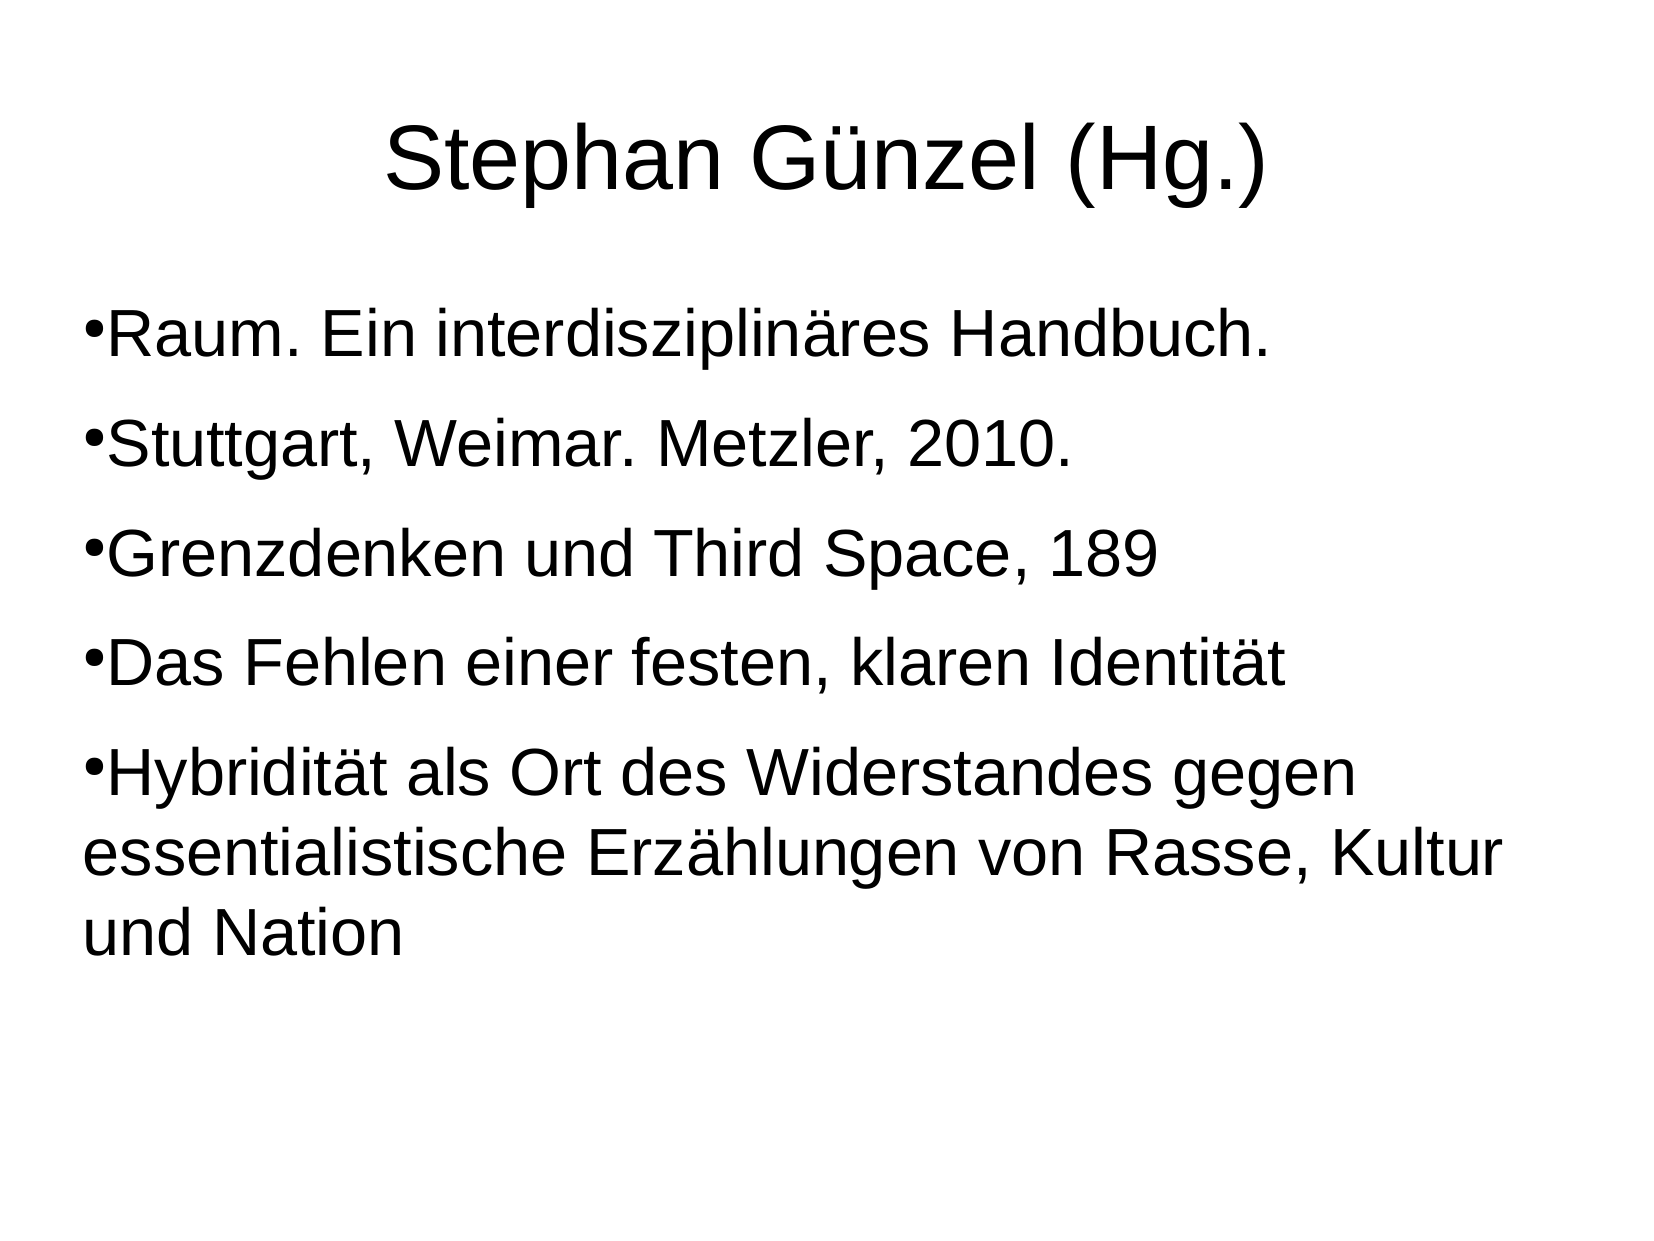

# Stephan Günzel (Hg.)
Raum. Ein interdisziplinäres Handbuch.
Stuttgart, Weimar. Metzler, 2010.
Grenzdenken und Third Space, 189
Das Fehlen einer festen, klaren Identität
Hybridität als Ort des Widerstandes gegen essentialistische Erzählungen von Rasse, Kultur und Nation